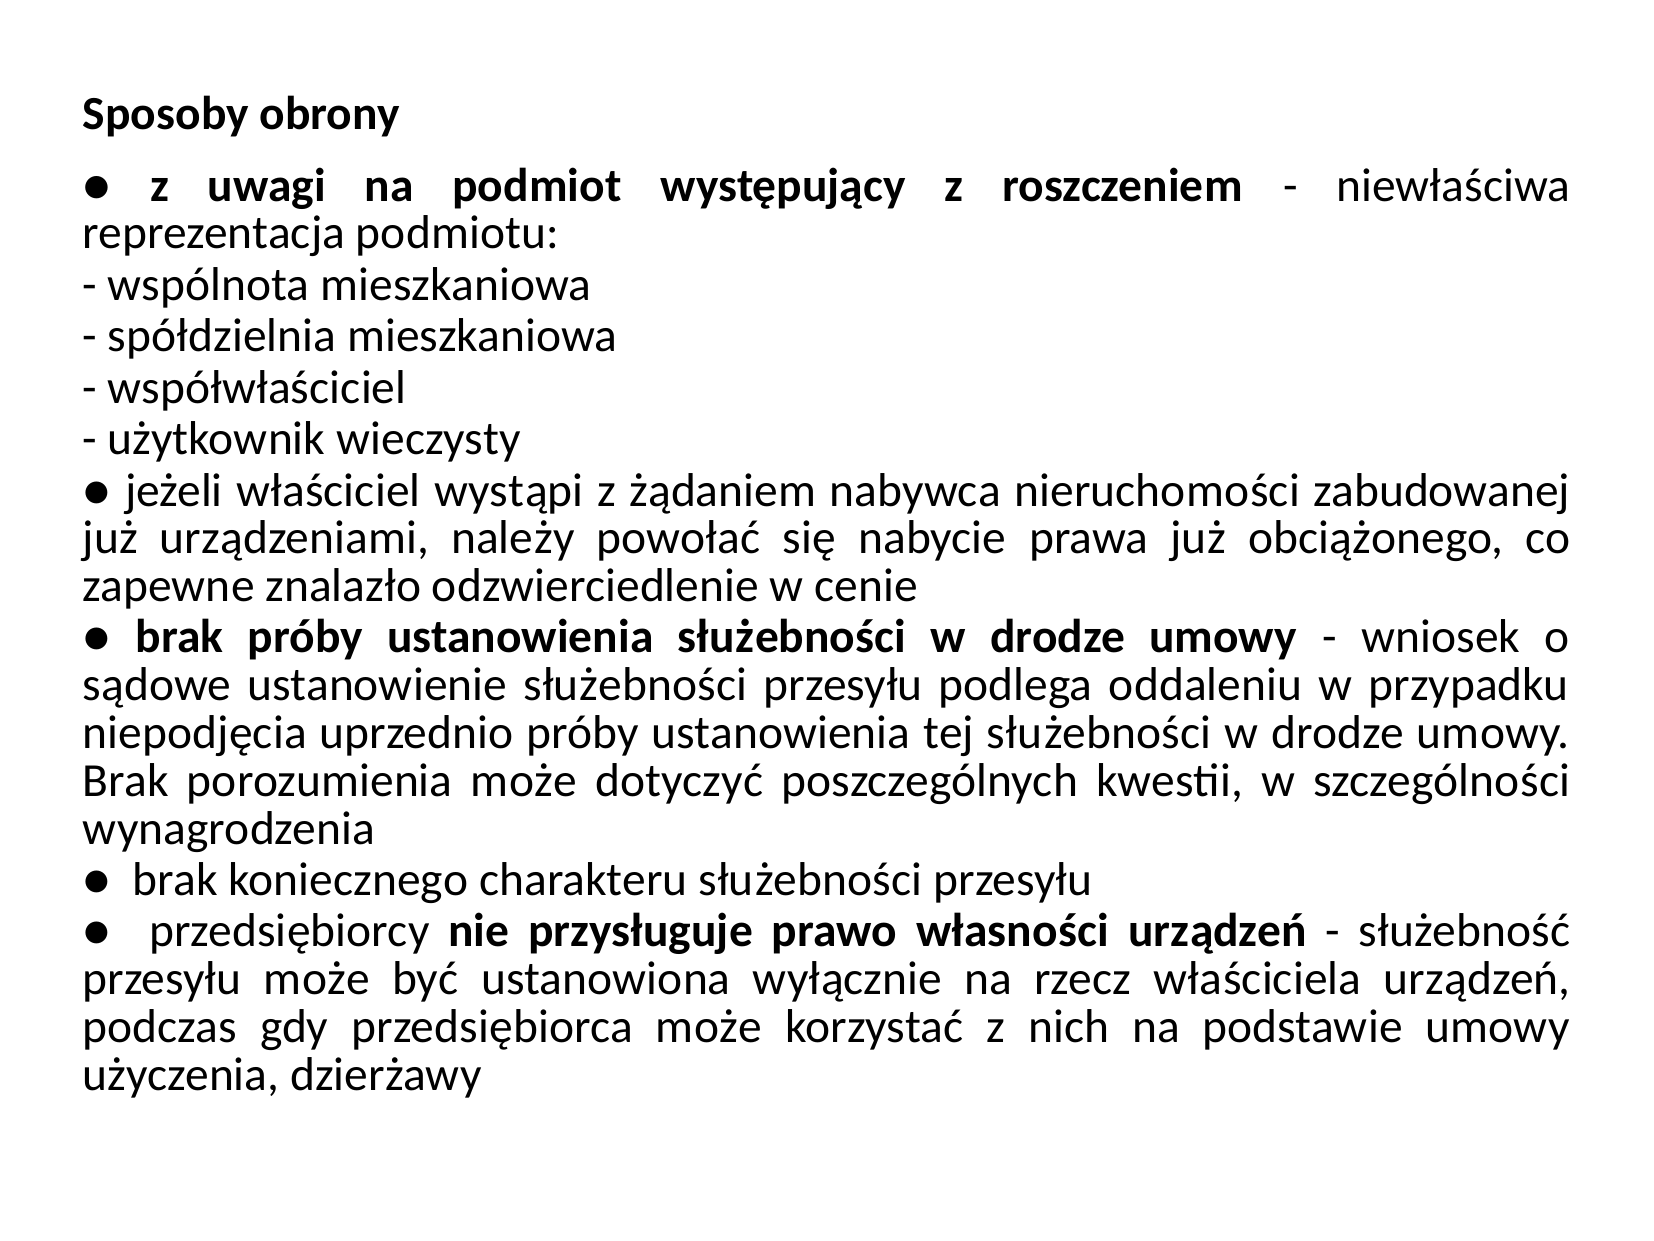

#
Sposoby obrony
● z uwagi na podmiot występujący z roszczeniem - niewłaściwa reprezentacja podmiotu:
- wspólnota mieszkaniowa
- spółdzielnia mieszkaniowa
- współwłaściciel
- użytkownik wieczysty
● jeżeli właściciel wystąpi z żądaniem nabywca nieruchomości zabudowanej już urządzeniami, należy powołać się nabycie prawa już obciążonego, co zapewne znalazło odzwierciedlenie w cenie
● brak próby ustanowienia służebności w drodze umowy - wniosek o sądowe ustanowienie służebności przesyłu podlega oddaleniu w przypadku niepodjęcia uprzednio próby ustanowienia tej służebności w drodze umowy. Brak porozumienia może dotyczyć poszczególnych kwestii, w szczególności wynagrodzenia
● brak koniecznego charakteru służebności przesyłu
● przedsiębiorcy nie przysługuje prawo własności urządzeń - służebność przesyłu może być ustanowiona wyłącznie na rzecz właściciela urządzeń, podczas gdy przedsiębiorca może korzystać z nich na podstawie umowy użyczenia, dzierżawy